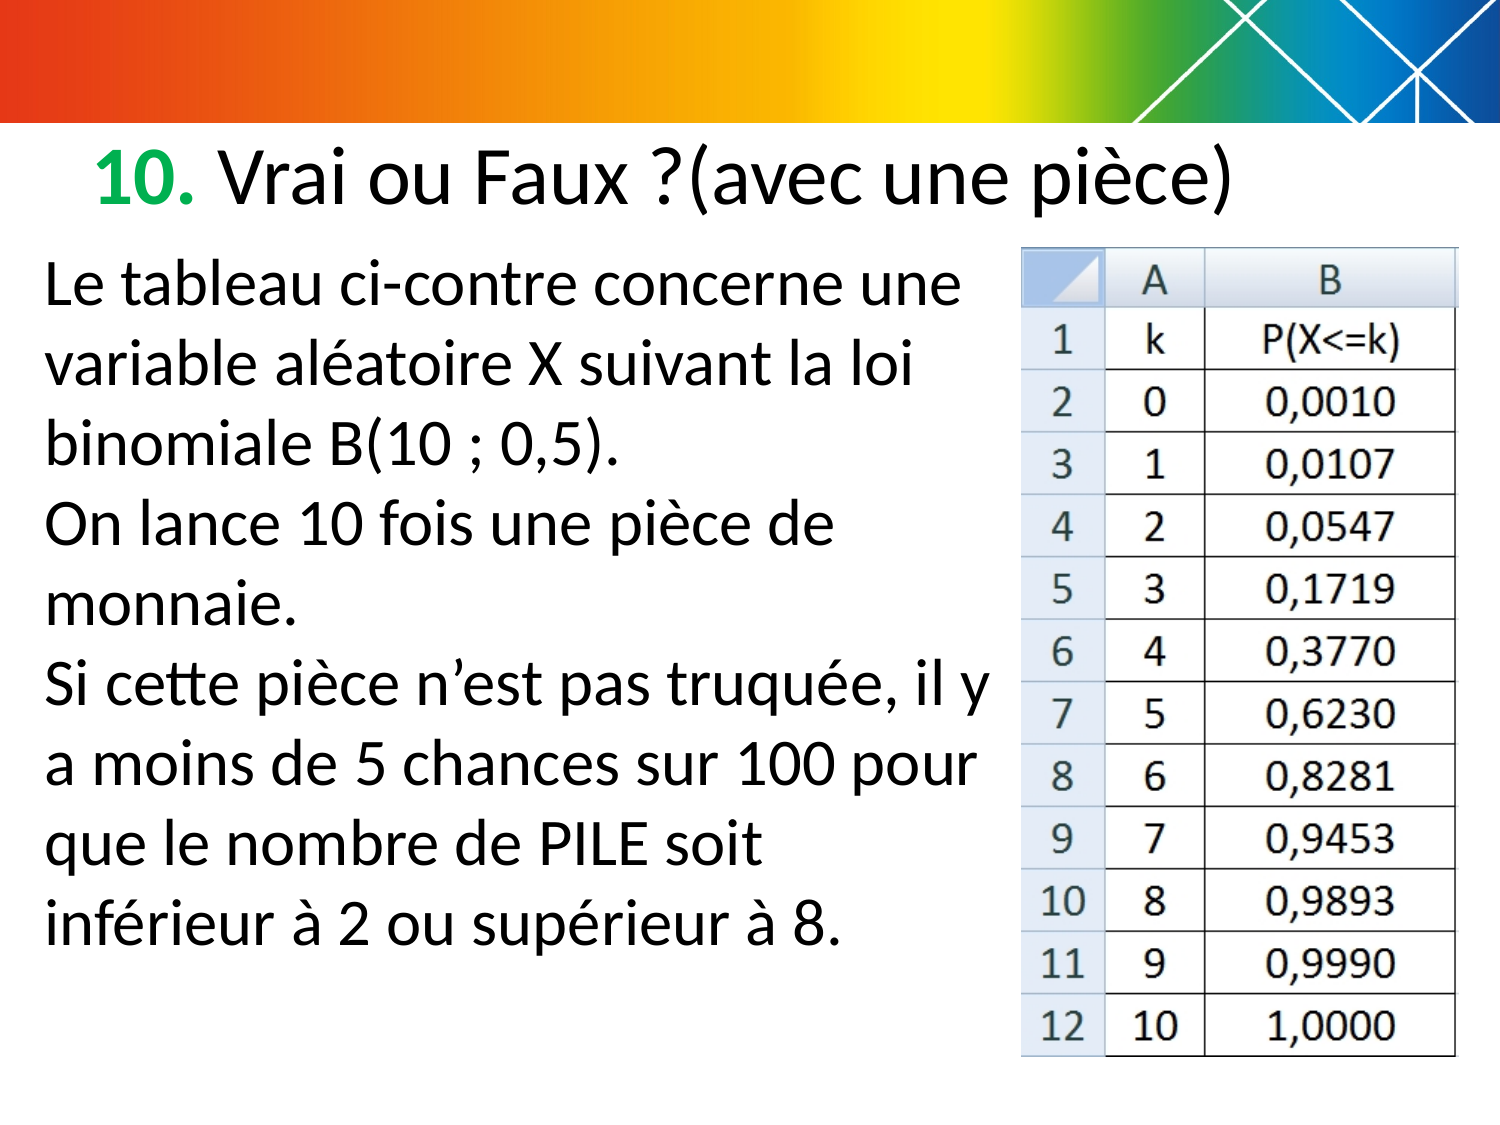

# 10. Vrai ou Faux ?(avec une pièce)
Le tableau ci-contre concerne une variable aléatoire X suivant la loi binomiale B(10 ; 0,5).
On lance 10 fois une pièce de monnaie.
Si cette pièce n’est pas truquée, il y a moins de 5 chances sur 100 pour que le nombre de PILE soit inférieur à 2 ou supérieur à 8.